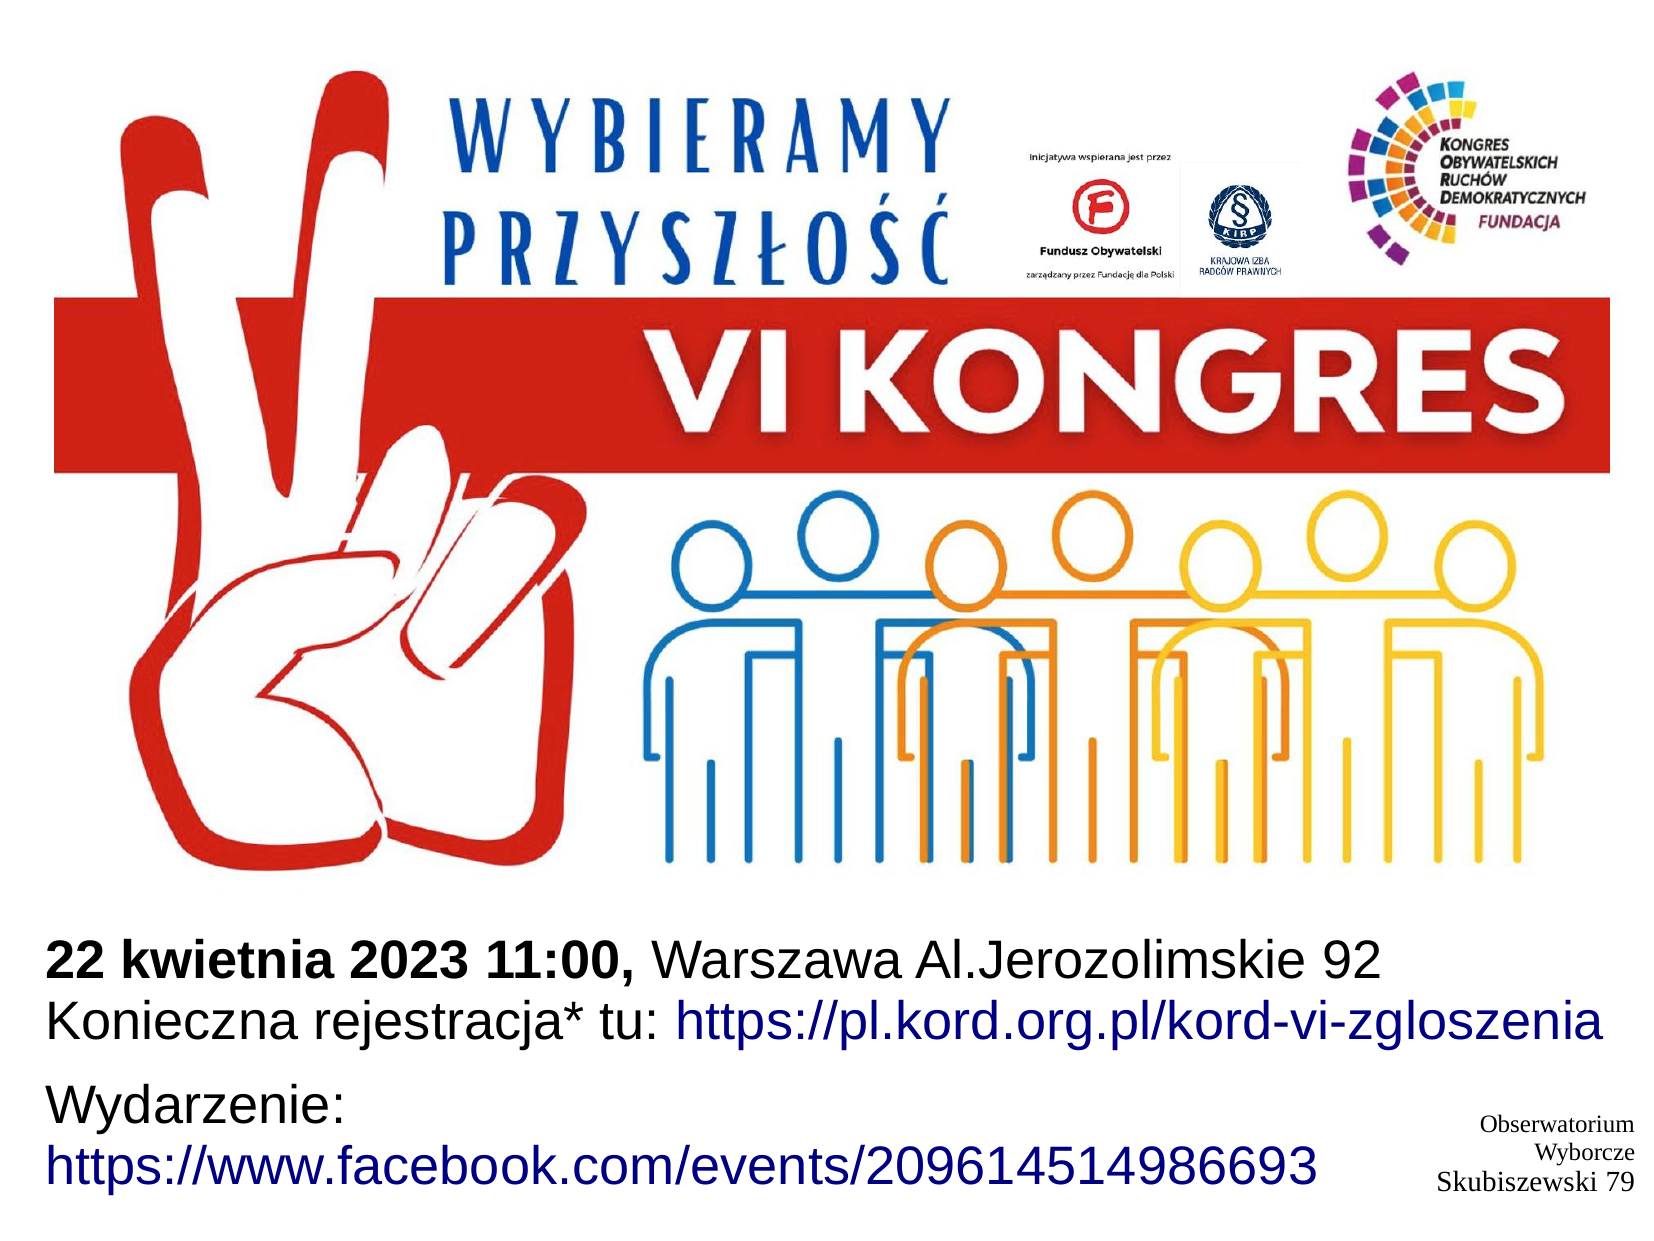

# 22 kwietnia 2023 11:00, Warszawa Al.Jerozolimskie 92 Konieczna rejestracja* tu: https://pl.kord.org.pl/kord-vi-zgloszenia
Wydarzenie:
https://www.facebook.com/events/209614514986693
79